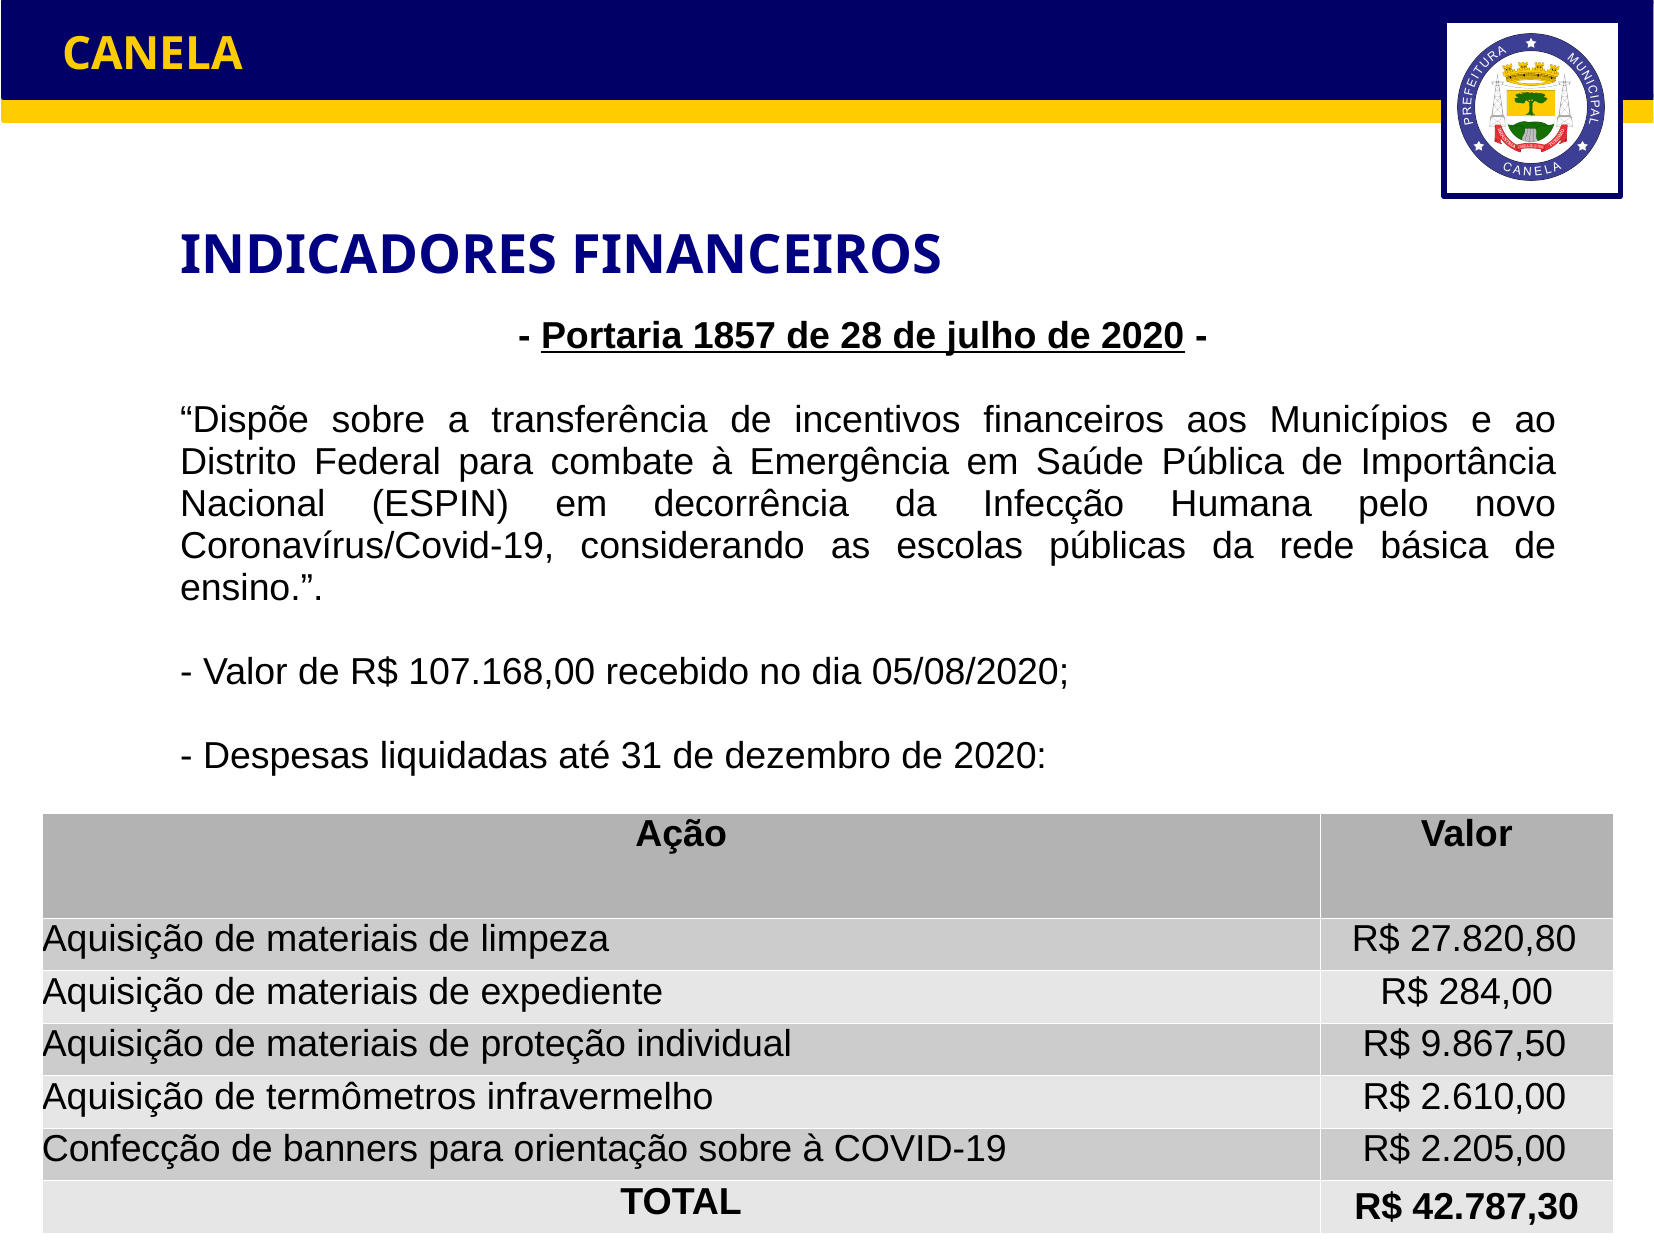

CANELA
CANELA
INDICADORES FINANCEIROS
- Portaria 1857 de 28 de julho de 2020 -
“Dispõe sobre a transferência de incentivos financeiros aos Municípios e ao Distrito Federal para combate à Emergência em Saúde Pública de Importância Nacional (ESPIN) em decorrência da Infecção Humana pelo novo Coronavírus/Covid-19, considerando as escolas públicas da rede básica de ensino.”.
- Valor de R$ 107.168,00 recebido no dia 05/08/2020;
- Despesas liquidadas até 31 de dezembro de 2020:
| Ação | Valor |
| --- | --- |
| Aquisição de materiais de limpeza | R$ 27.820,80 |
| Aquisição de materiais de expediente | R$ 284,00 |
| Aquisição de materiais de proteção individual | R$ 9.867,50 |
| Aquisição de termômetros infravermelho | R$ 2.610,00 |
| Confecção de banners para orientação sobre à COVID-19 | R$ 2.205,00 |
| TOTAL | R$ 42.787,30 |